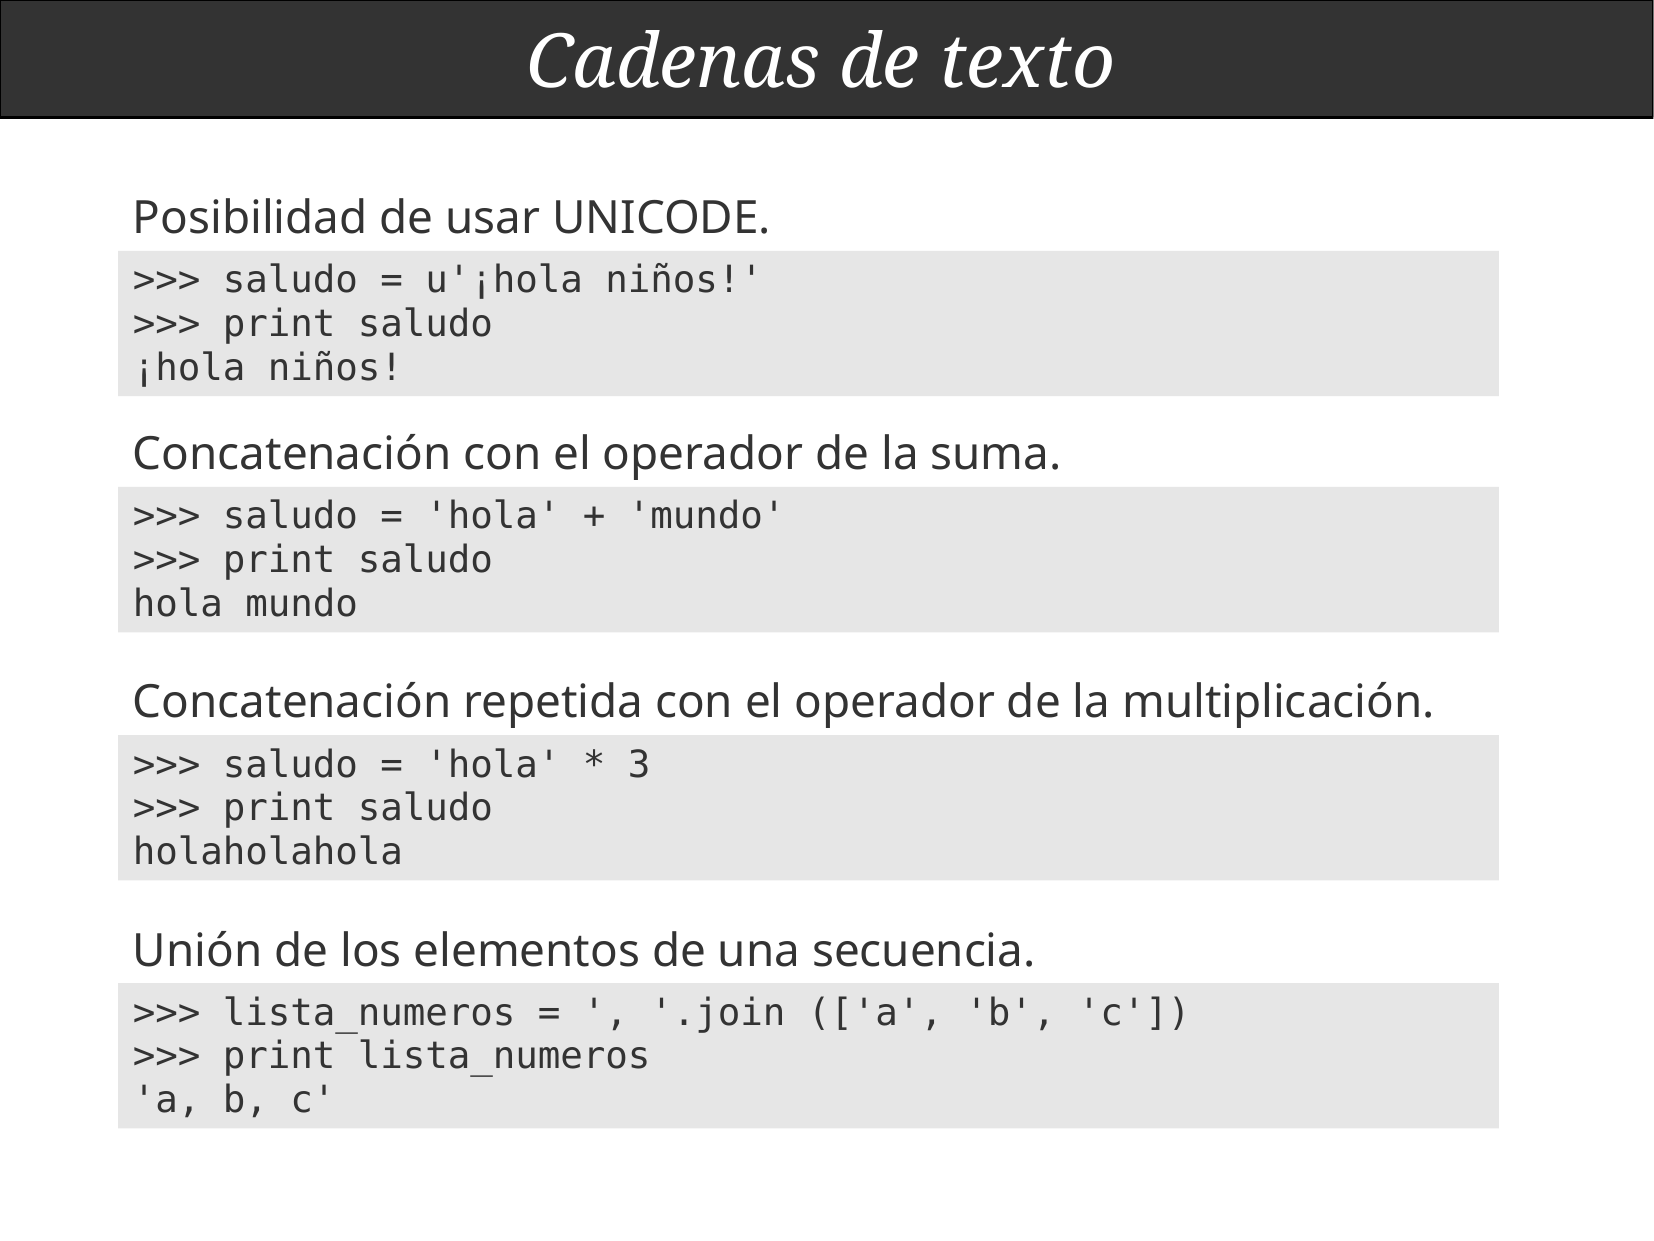

Cadenas de texto
Posibilidad de usar UNICODE.
>>> saludo = u'¡hola niños!'
>>> print saludo
¡hola niños!
Concatenación con el operador de la suma.
>>> saludo = 'hola' + 'mundo'
>>> print saludo
hola mundo
Concatenación repetida con el operador de la multiplicación.
>>> saludo = 'hola' * 3
>>> print saludo
holaholahola
Unión de los elementos de una secuencia.
>>> lista_numeros = ', '.join (['a', 'b', 'c'])
>>> print lista_numeros
'a, b, c'